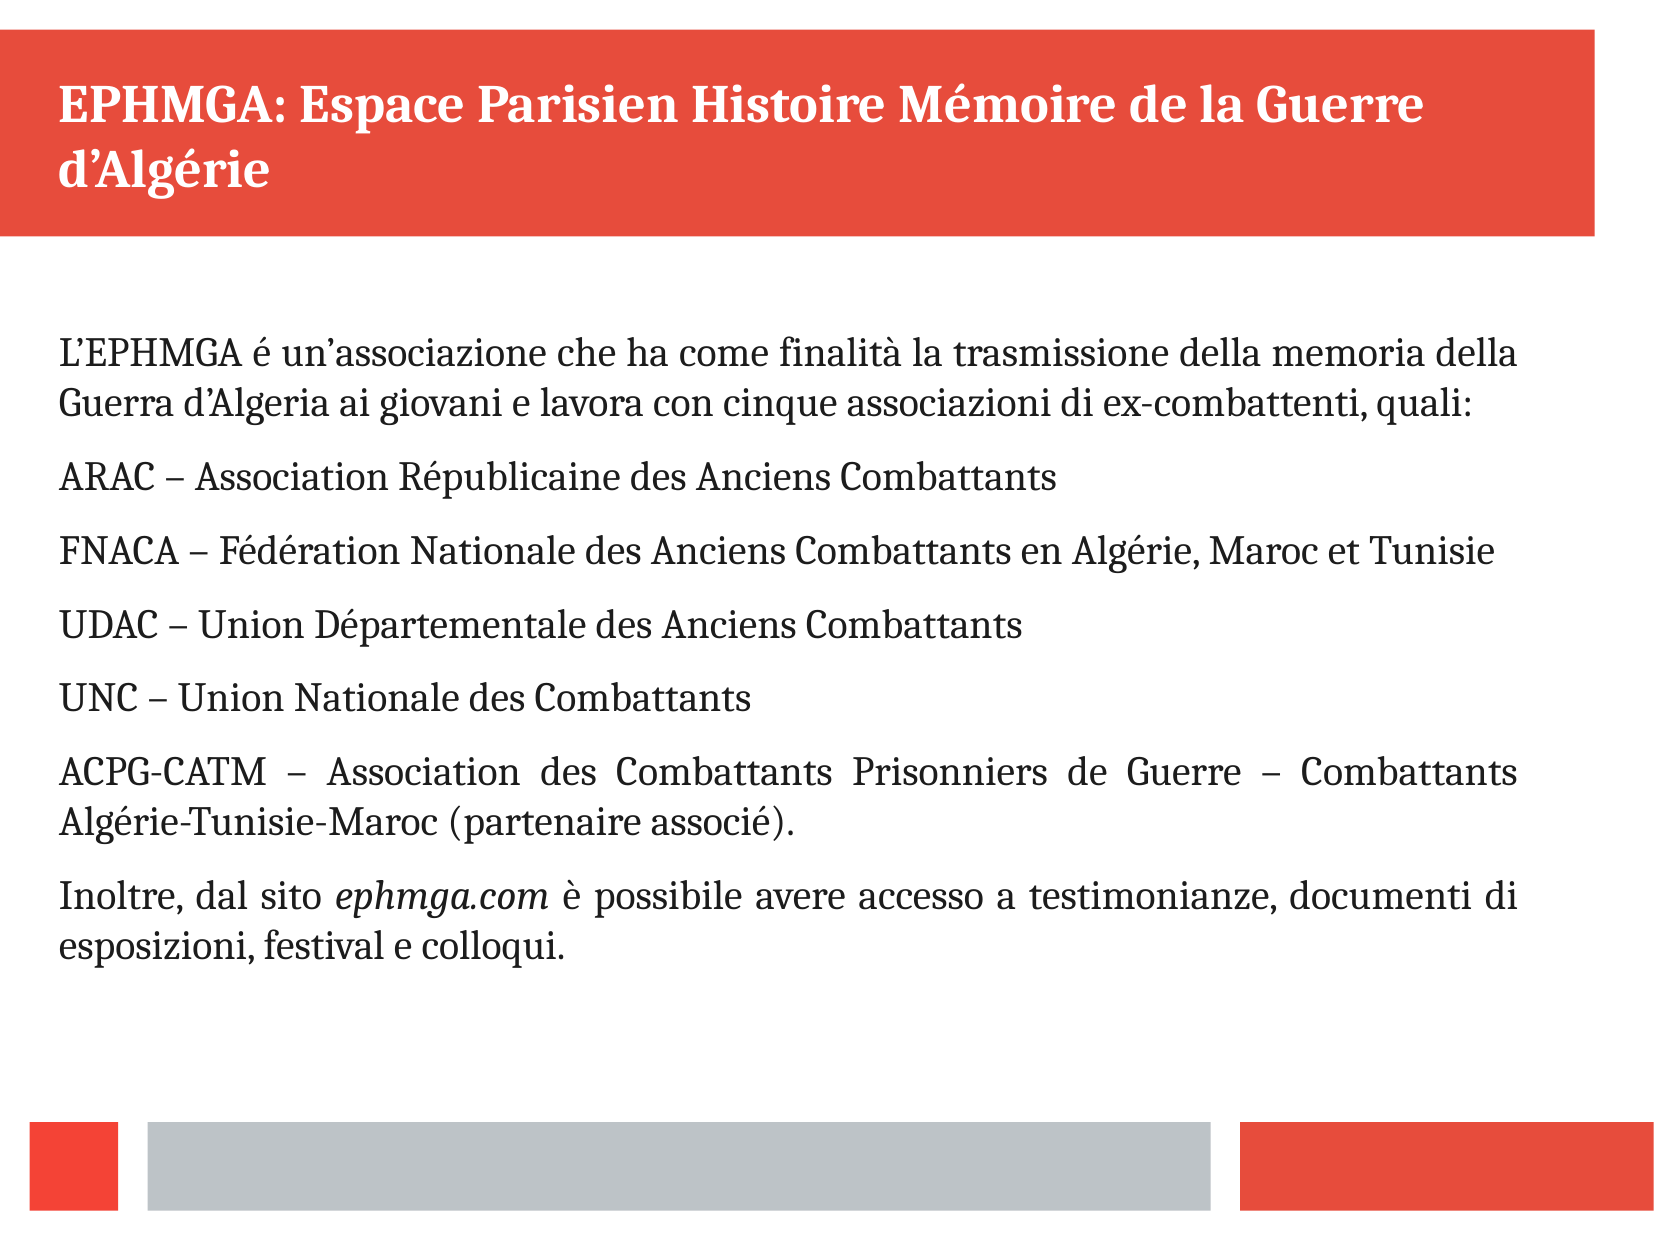

# EPHMGA: Espace Parisien Histoire Mémoire de la Guerre d’Algérie
L’EPHMGA é un’associazione che ha come finalità la trasmissione della memoria della Guerra d’Algeria ai giovani e lavora con cinque associazioni di ex-combattenti, quali:
ARAC – Association Républicaine des Anciens Combattants
FNACA – Fédération Nationale des Anciens Combattants en Algérie, Maroc et Tunisie
UDAC – Union Départementale des Anciens Combattants
UNC – Union Nationale des Combattants
ACPG-CATM – Association des Combattants Prisonniers de Guerre – Combattants Algérie-Tunisie-Maroc (partenaire associé).
Inoltre, dal sito ephmga.com è possibile avere accesso a testimonianze, documenti di esposizioni, festival e colloqui.